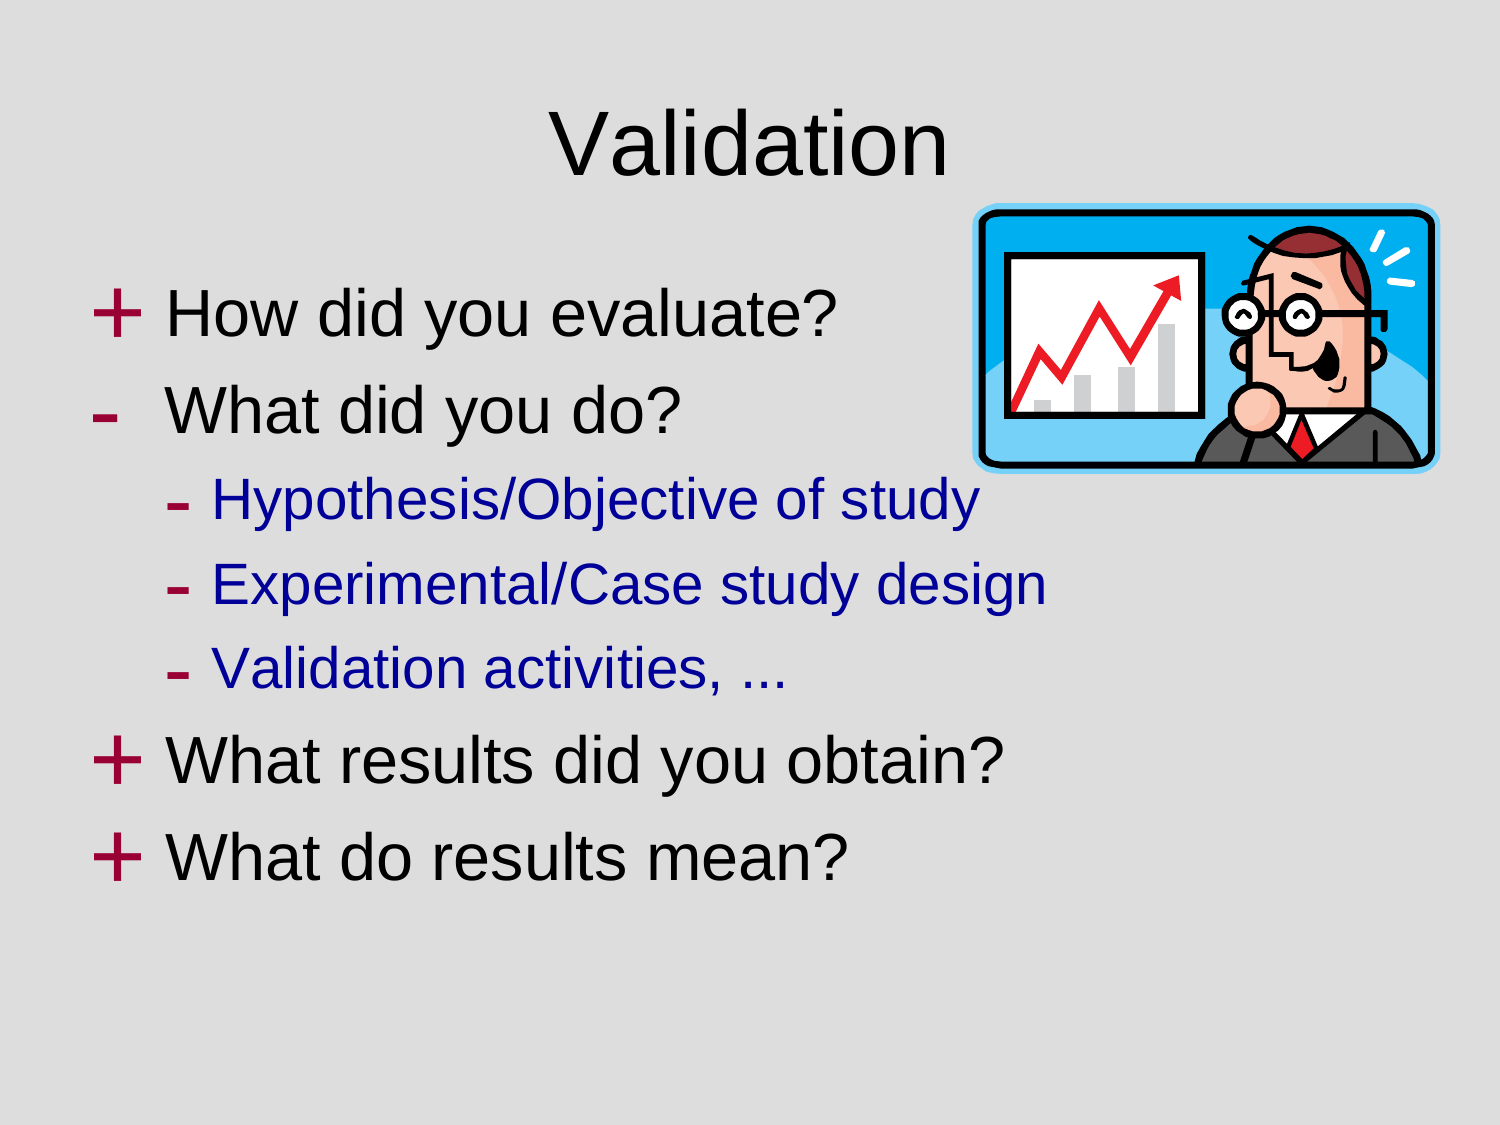

# Validation
 How did you evaluate?
 What did you do?
Hypothesis/Objective of study
Experimental/Case study design
Validation activities, ...
 What results did you obtain?
 What do results mean?